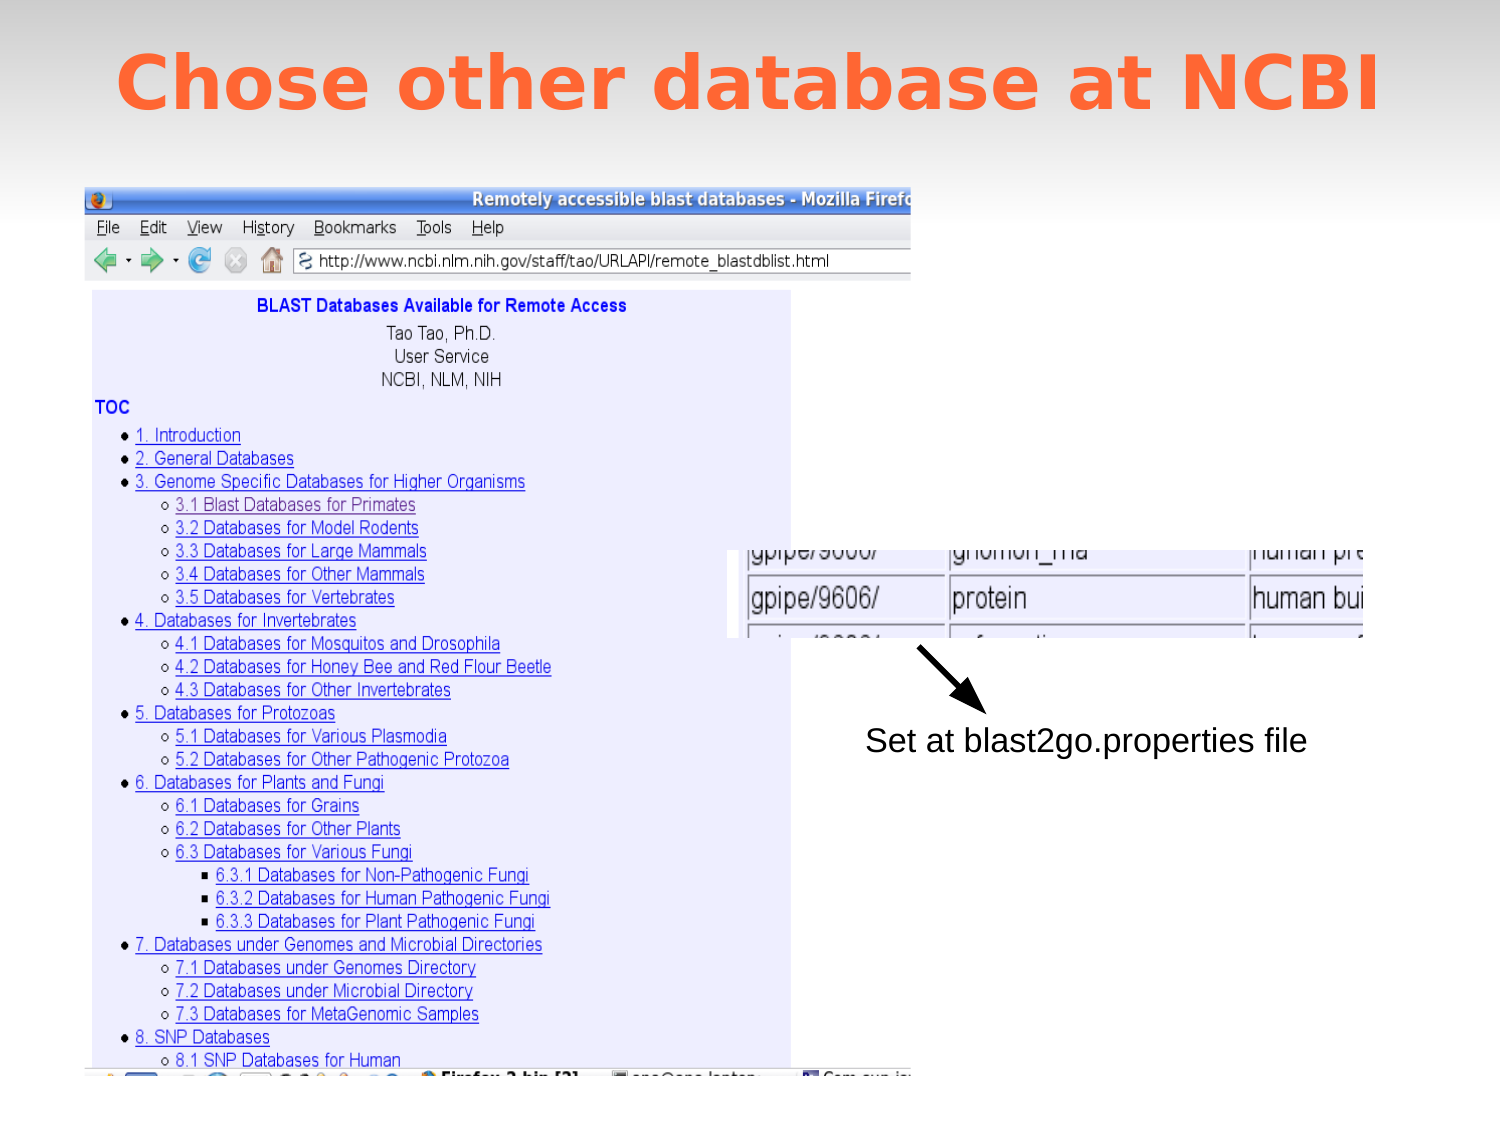

Chose other database at NCBI
Set at blast2go.properties file